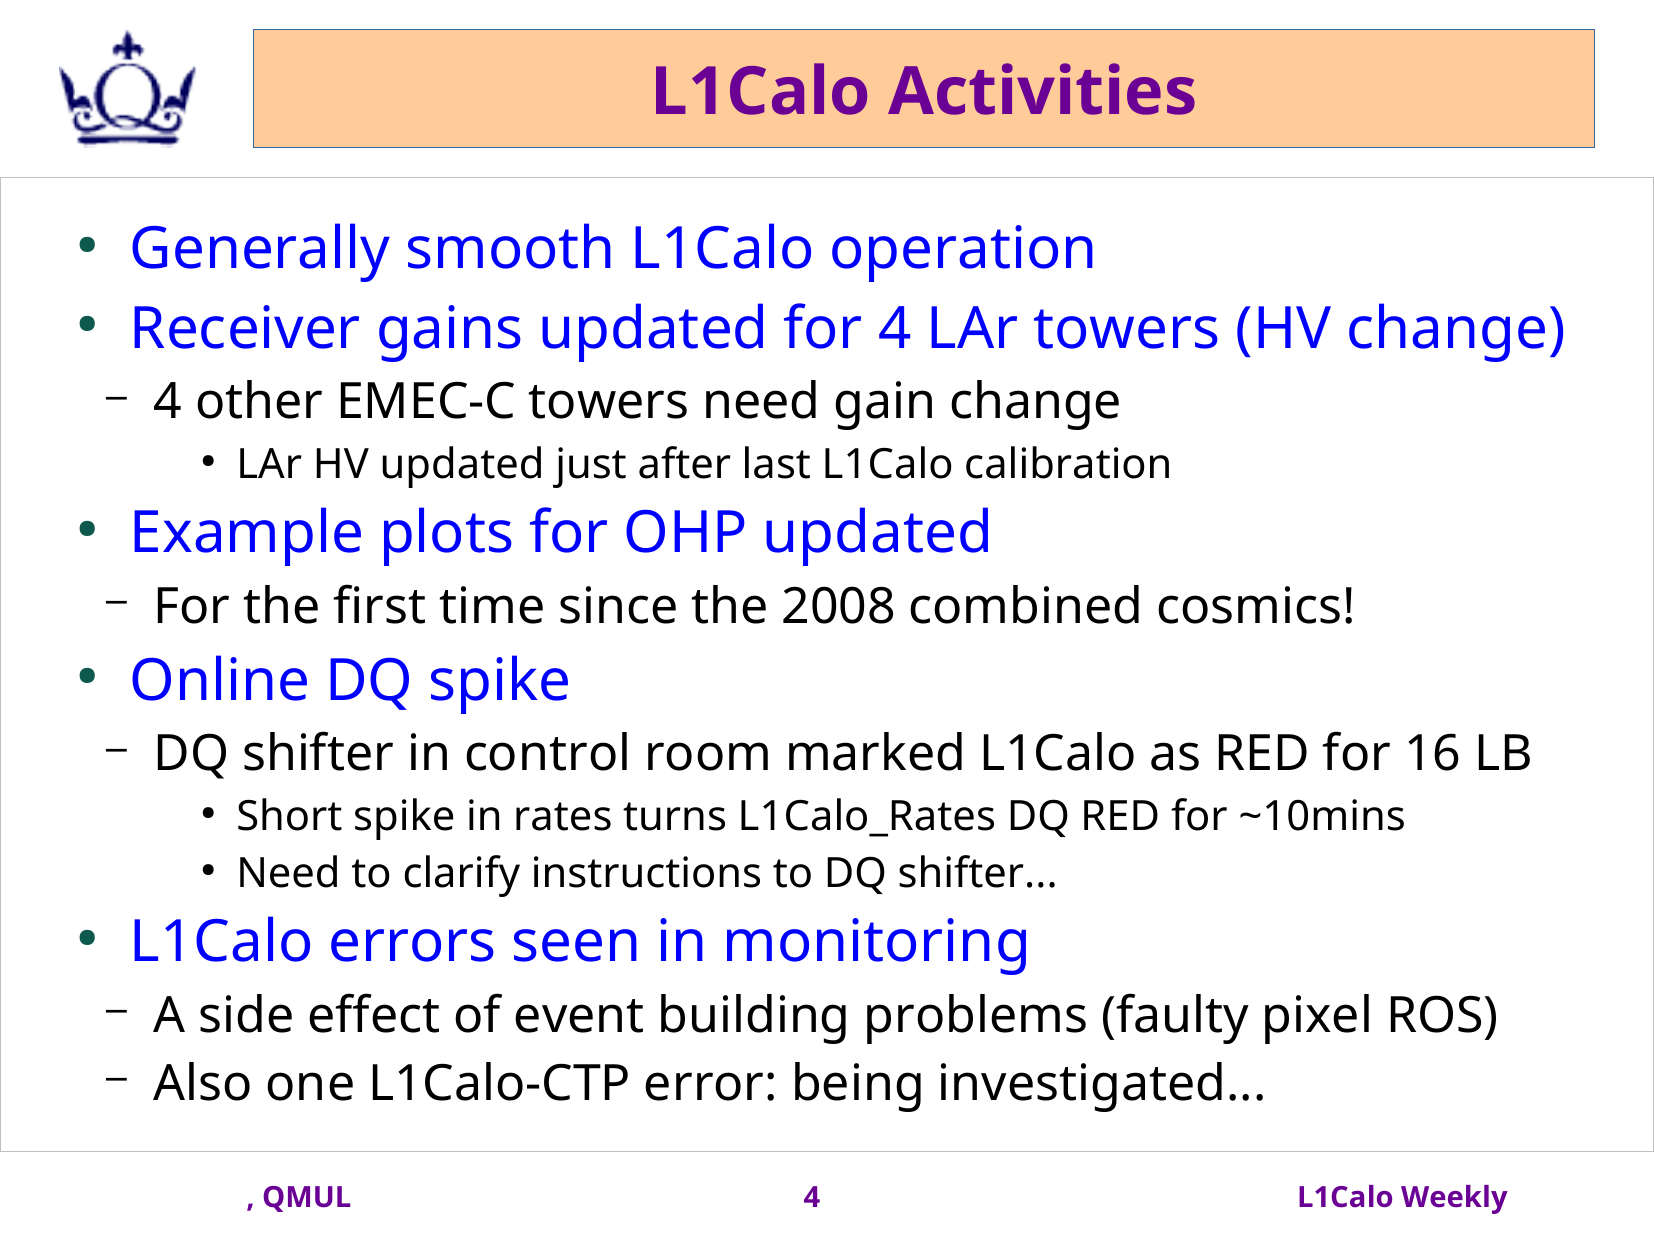

# L1Calo Activities
Generally smooth L1Calo operation
Receiver gains updated for 4 LAr towers (HV change)
4 other EMEC-C towers need gain change
LAr HV updated just after last L1Calo calibration
Example plots for OHP updated
For the first time since the 2008 combined cosmics!
Online DQ spike
DQ shifter in control room marked L1Calo as RED for 16 LB
Short spike in rates turns L1Calo_Rates DQ RED for ~10mins
Need to clarify instructions to DQ shifter...
L1Calo errors seen in monitoring
A side effect of event building problems (faulty pixel ROS)
Also one L1Calo-CTP error: being investigated...